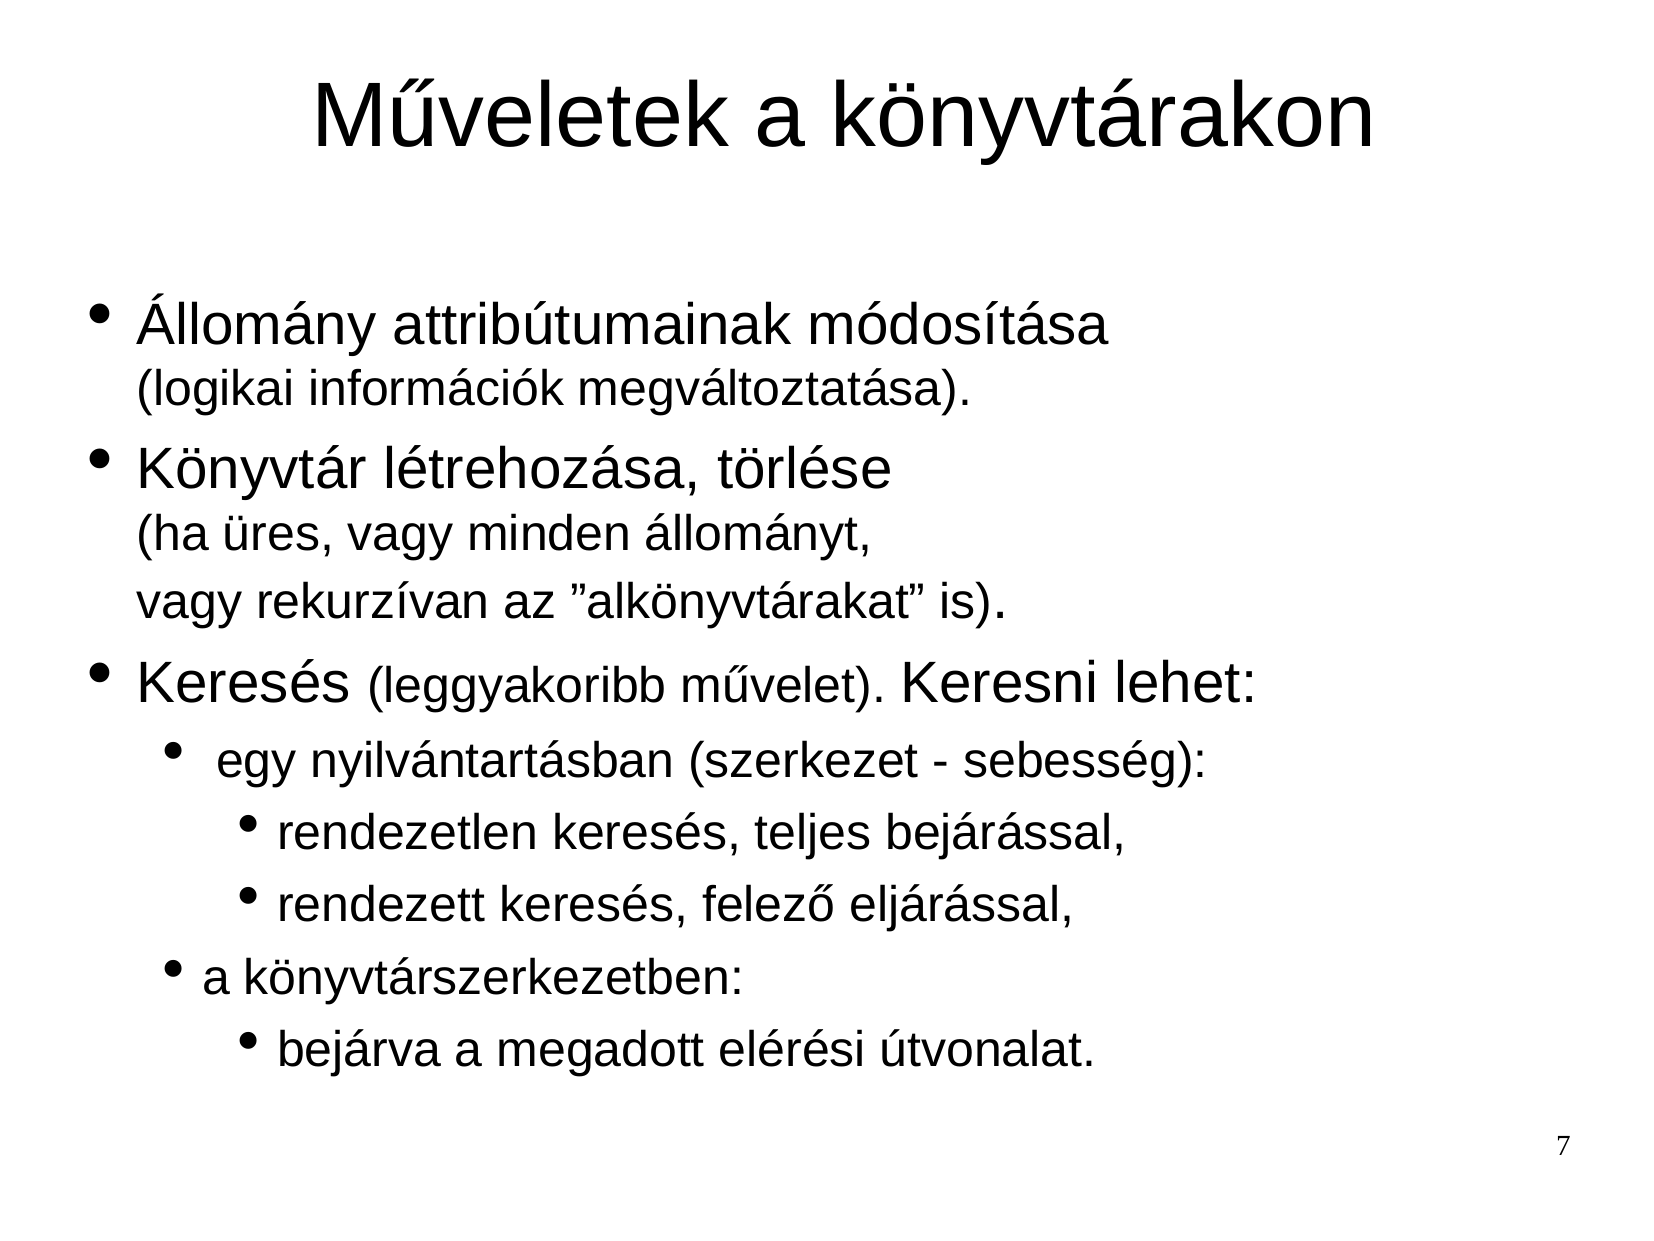

# Műveletek a könyvtárakon
Állomány attribútumainak módosítása
(logikai információk megváltoztatása).
Könyvtár létrehozása, törlése
(ha üres, vagy minden állományt,
vagy rekurzívan az ”alkönyvtárakat” is).
Keresés (leggyakoribb művelet). Keresni lehet:
 egy nyilvántartásban (szerkezet - sebesség):
rendezetlen keresés, teljes bejárással,
rendezett keresés, felező eljárással,
a könyvtárszerkezetben:
bejárva a megadott elérési útvonalat.
7